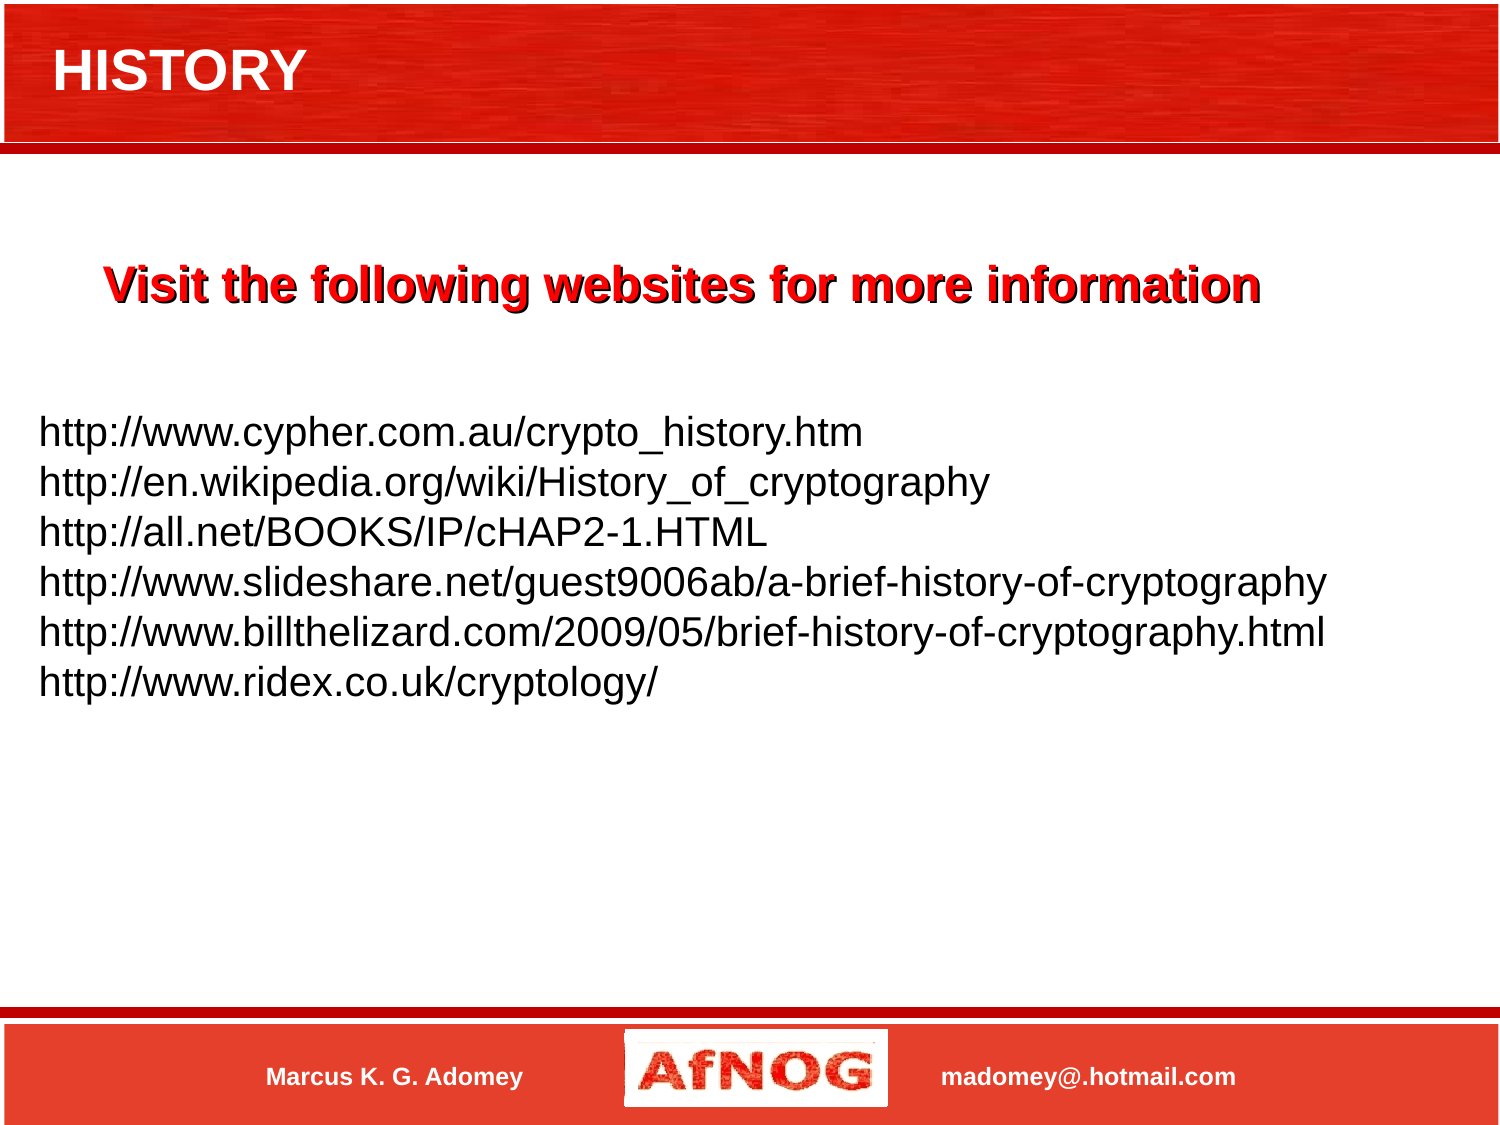

HISTORY
Visit the following websites for more information
http://www.cypher.com.au/crypto_history.htm
http://en.wikipedia.org/wiki/History_of_cryptography
http://all.net/BOOKS/IP/cHAP2-1.HTML
http://www.slideshare.net/guest9006ab/a-brief-history-of-cryptography
http://www.billthelizard.com/2009/05/brief-history-of-cryptography.html
http://www.ridex.co.uk/cryptology/